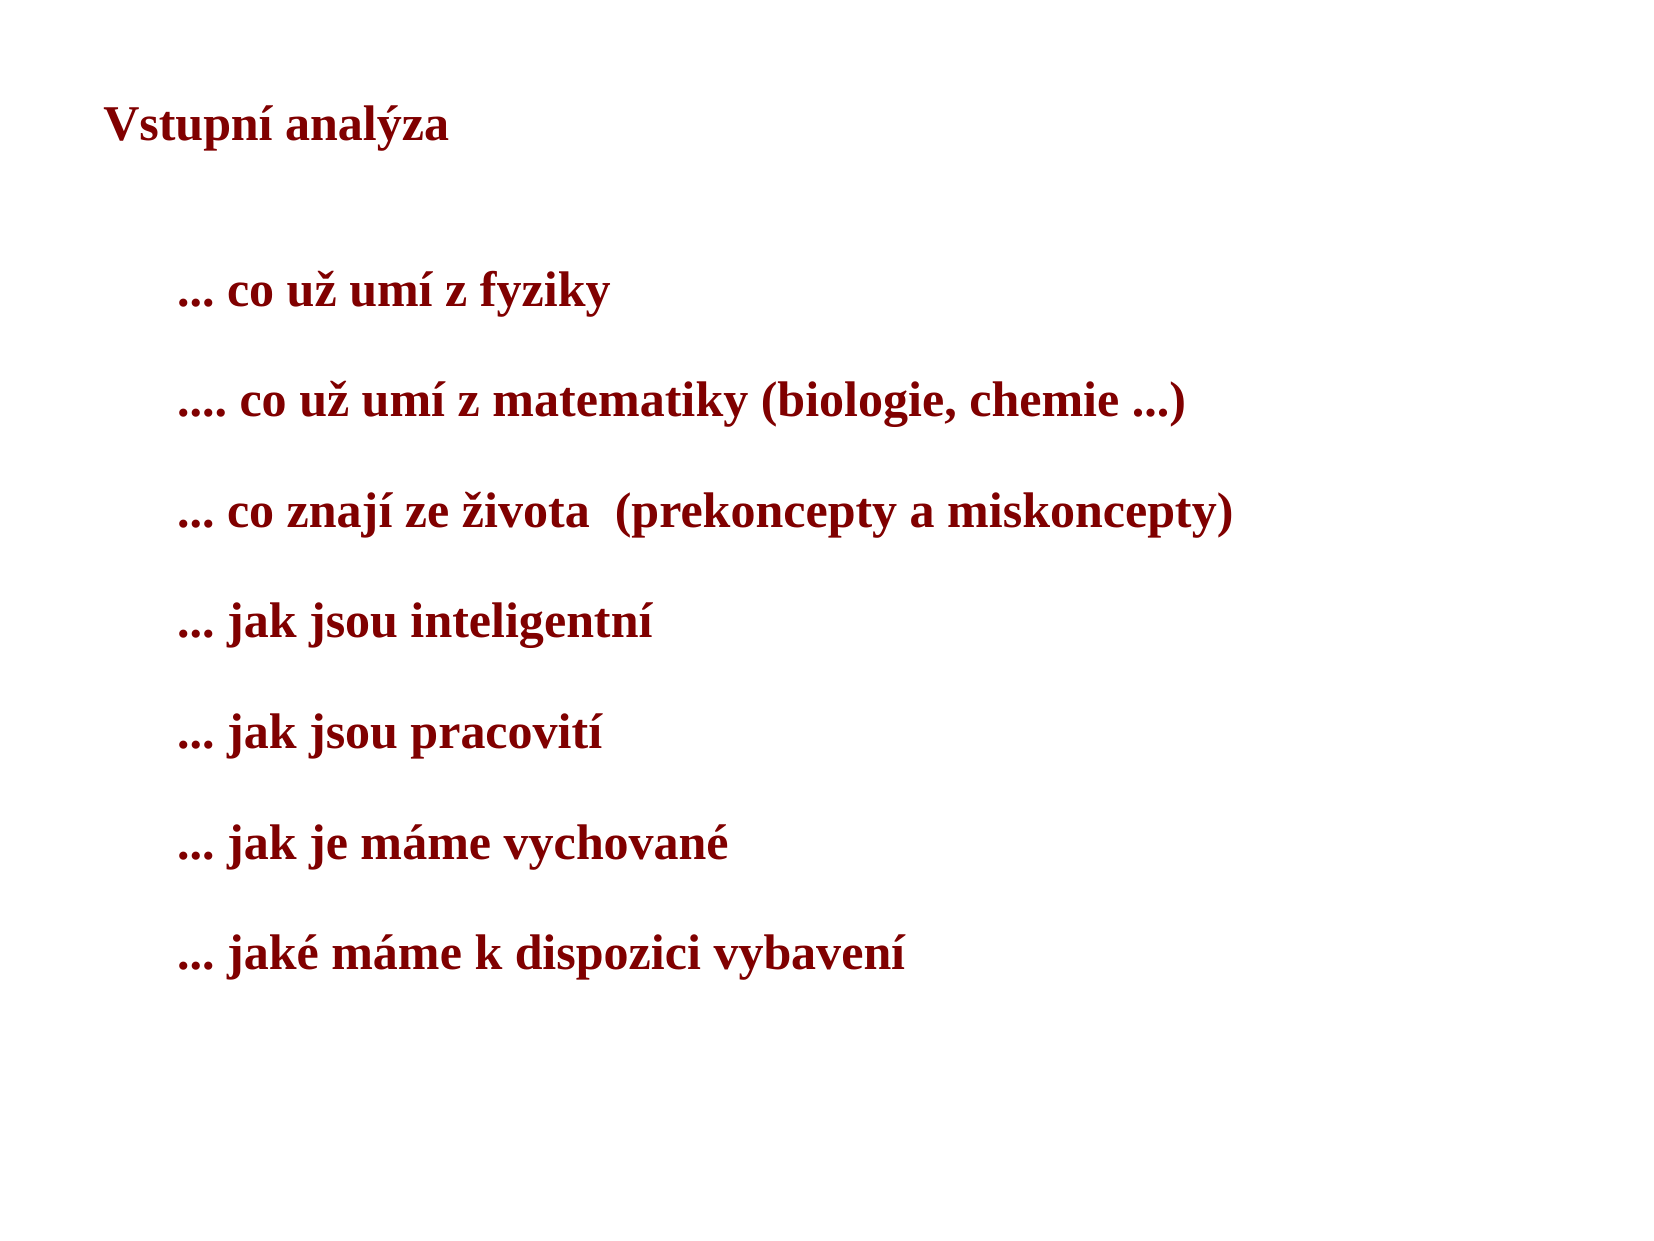

Vstupní analýza
	... co už umí z fyziky
	.... co už umí z matematiky (biologie, chemie ...)
	... co znají ze života (prekoncepty a miskoncepty)
	... jak jsou inteligentní
	... jak jsou pracovití
	... jak je máme vychované
	... jaké máme k dispozici vybavení